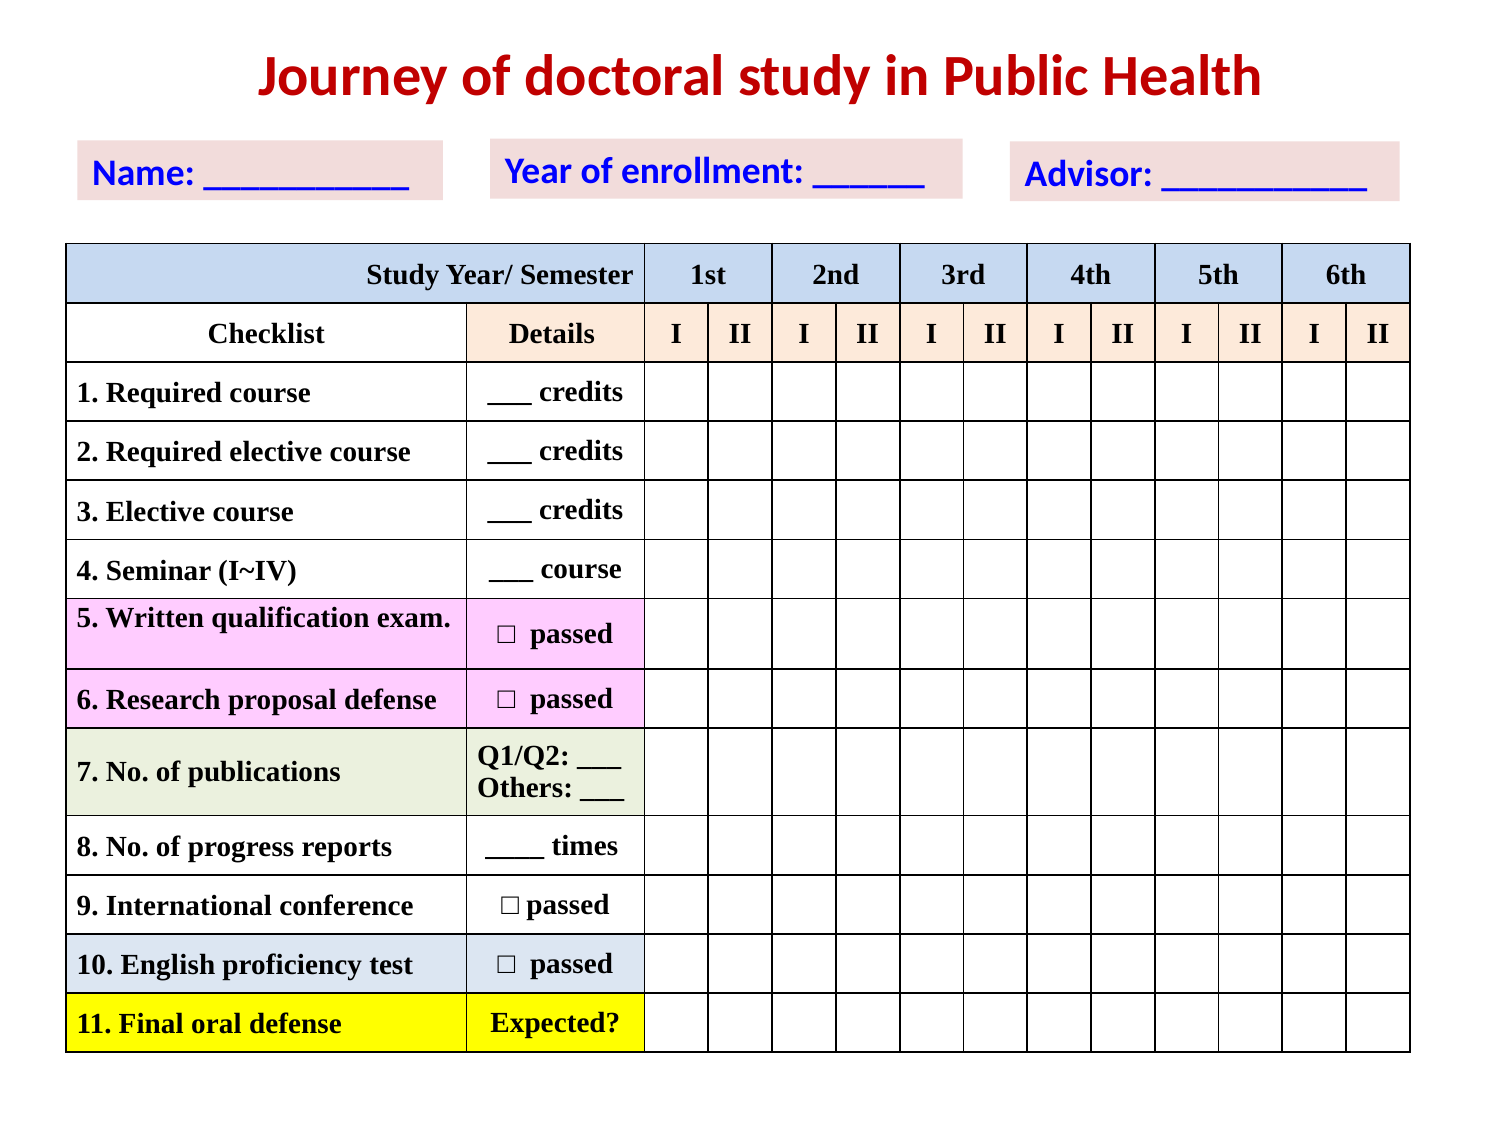

Journey of doctoral study in Public Health
Year of enrollment: ______
Name: ___________
Advisor: ___________
| Study Year/ Semester | | 1st | | 2nd | | 3rd | | 4th | | 5th | | 6th | |
| --- | --- | --- | --- | --- | --- | --- | --- | --- | --- | --- | --- | --- | --- |
| Checklist | Details | I | II | I | II | I | II | I | II | I | II | I | II |
| 1. Required course | \_\_\_ credits | | | | | | | | | | | | |
| 2. Required elective course | \_\_\_ credits | | | | | | | | | | | | |
| 3. Elective course | \_\_\_ credits | | | | | | | | | | | | |
| 4. Seminar (I~IV) | \_\_\_ course | | | | | | | | | | | | |
| 5. Written qualification exam. | □ passed | | | | | | | | | | | | |
| 6. Research proposal defense | □ passed | | | | | | | | | | | | |
| 7. No. of publications | Q1/Q2: \_\_\_ Others: \_\_\_ | | | | | | | | | | | | |
| 8. No. of progress reports | \_\_\_\_ times | | | | | | | | | | | | |
| 9. International conference | □ passed | | | | | | | | | | | | |
| 10. English proficiency test | □ passed | | | | | | | | | | | | |
| 11. Final oral defense | Expected? | | | | | | | | | | | | |